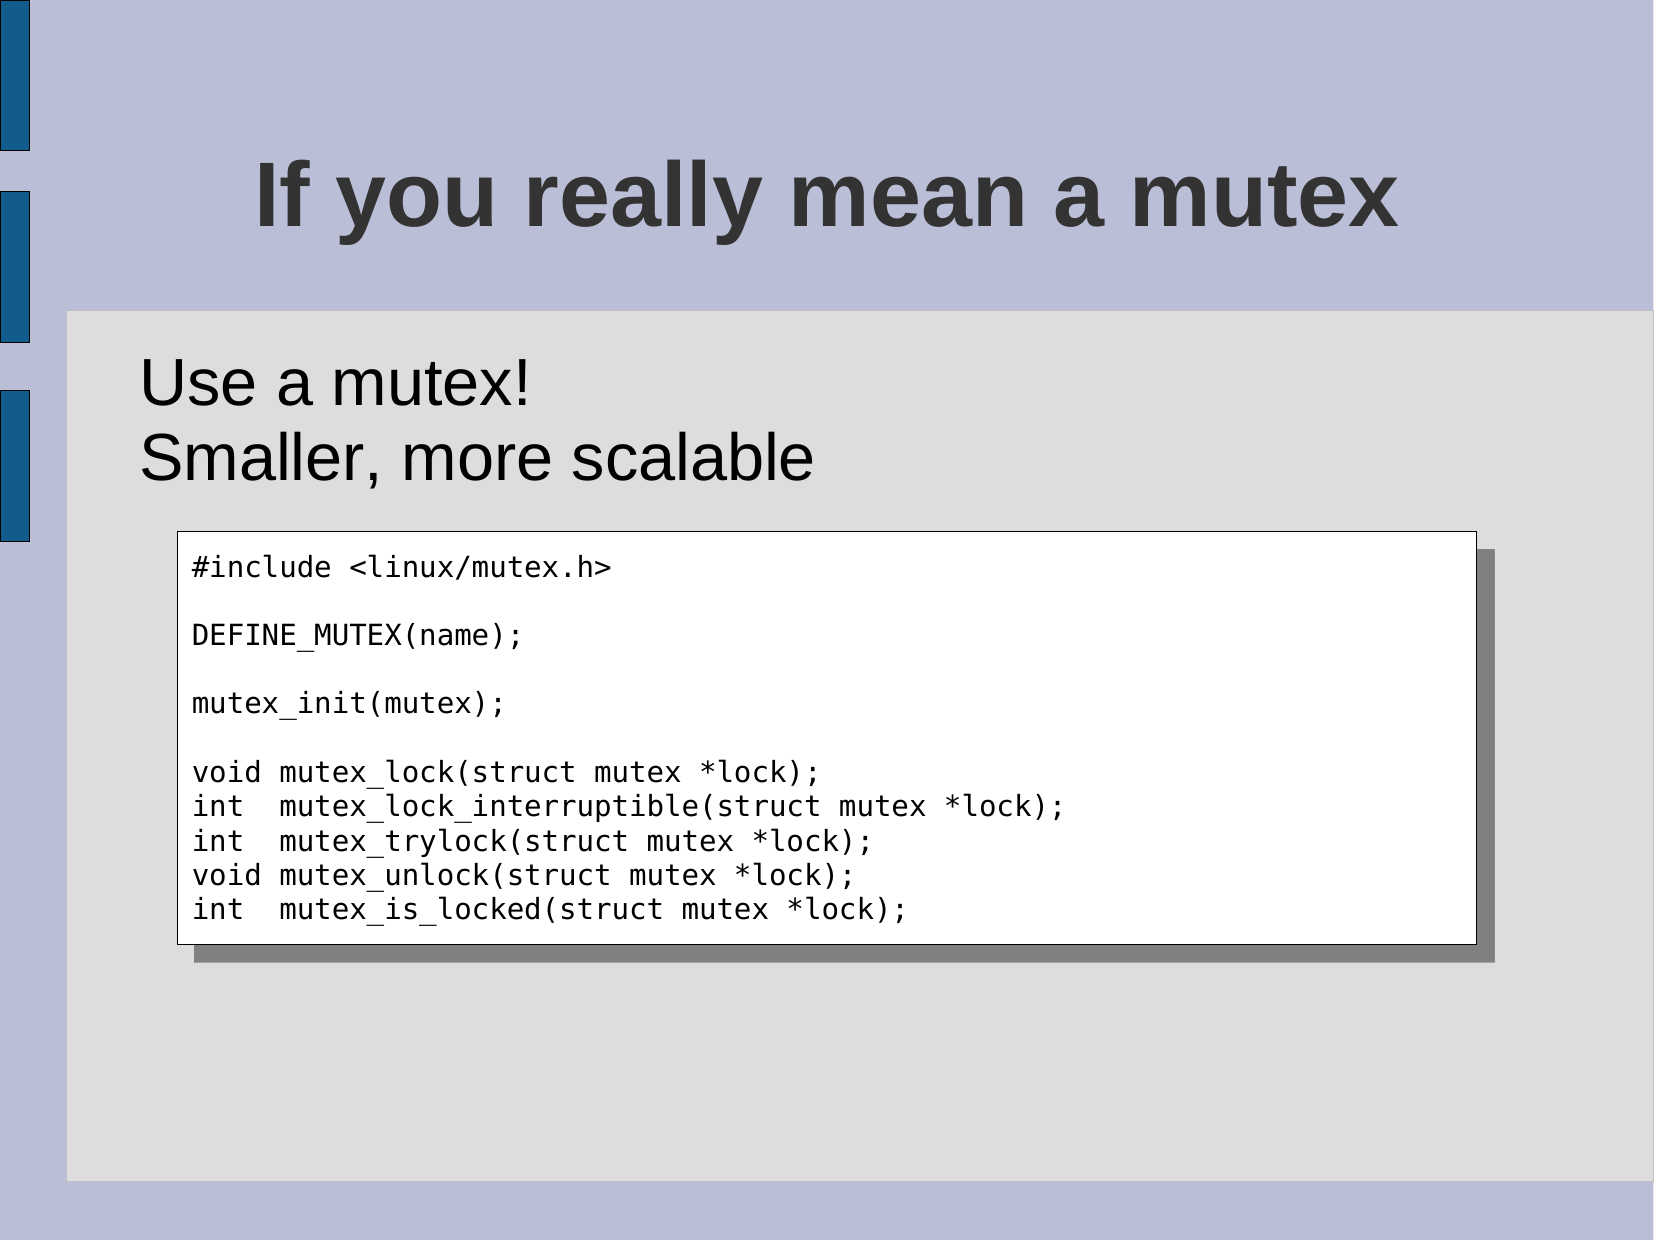

# If you really mean a mutex
Use a mutex!
Smaller, more scalable
#include <linux/mutex.h>
DEFINE_MUTEX(name);
mutex_init(mutex);
void mutex_lock(struct mutex *lock);
int mutex_lock_interruptible(struct mutex *lock);
int mutex_trylock(struct mutex *lock);
void mutex_unlock(struct mutex *lock);
int mutex_is_locked(struct mutex *lock);